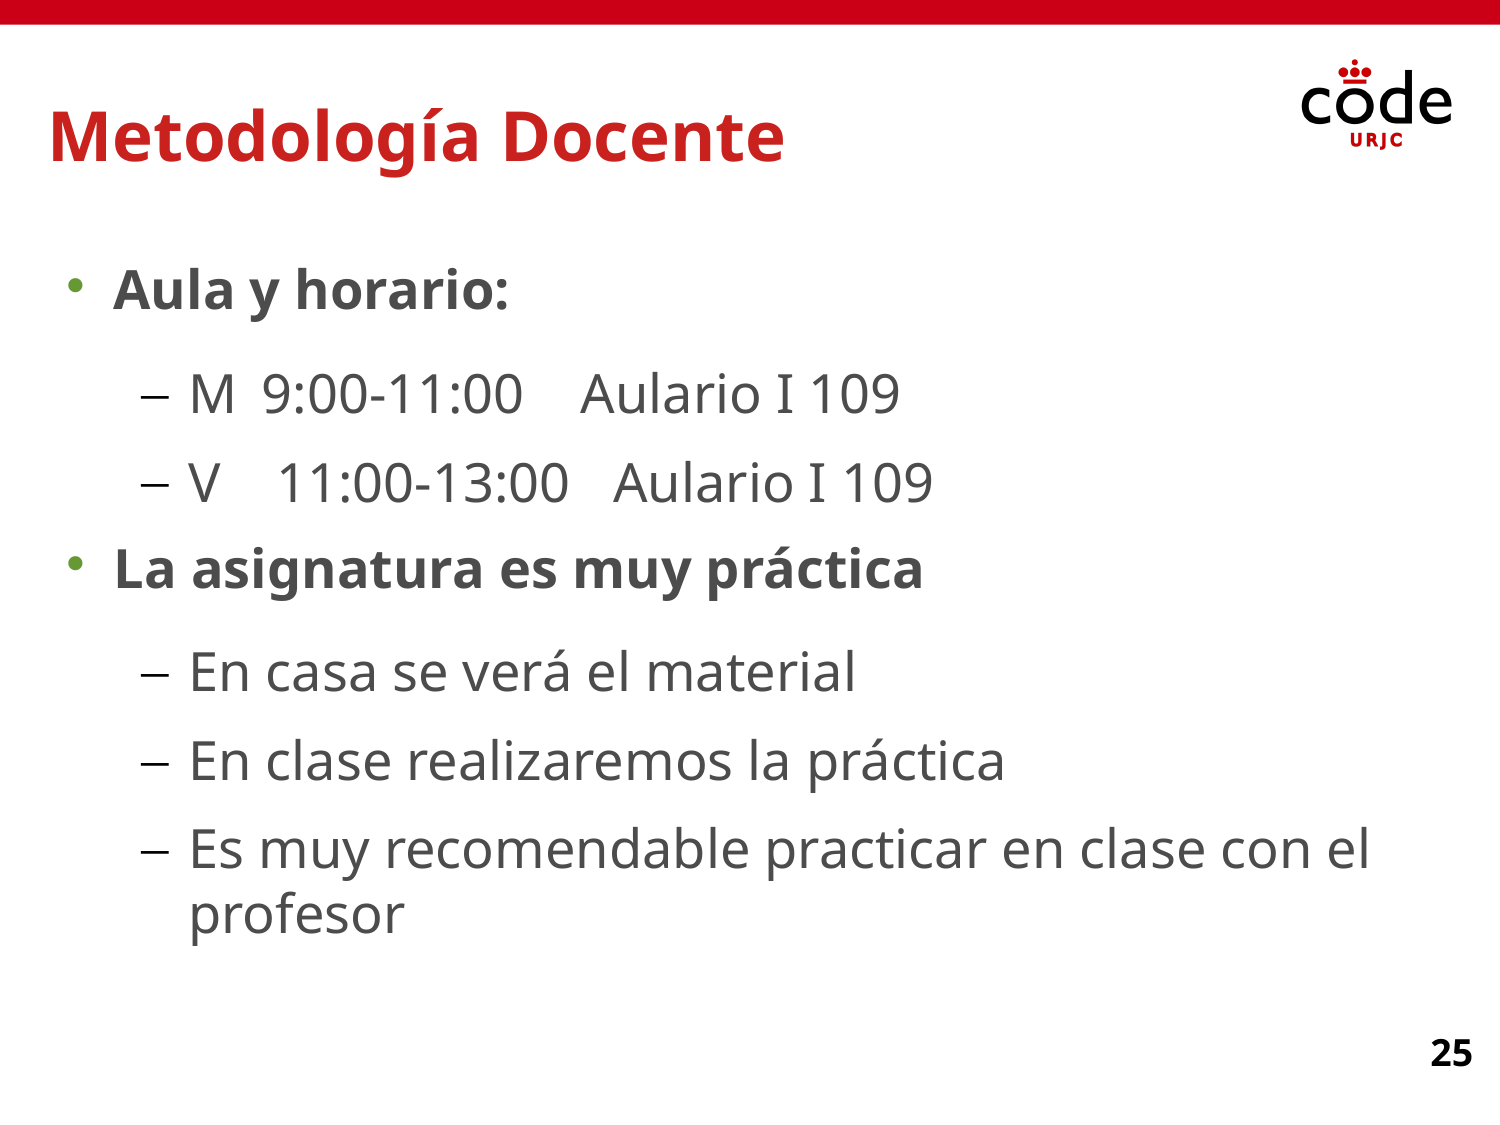

# Metodología Docente
Aula y horario:
M	9:00-11:00 Aulario I 109
V 11:00-13:00 Aulario I 109
La asignatura es muy práctica
En casa se verá el material
En clase realizaremos la práctica
Es muy recomendable practicar en clase con el profesor
25